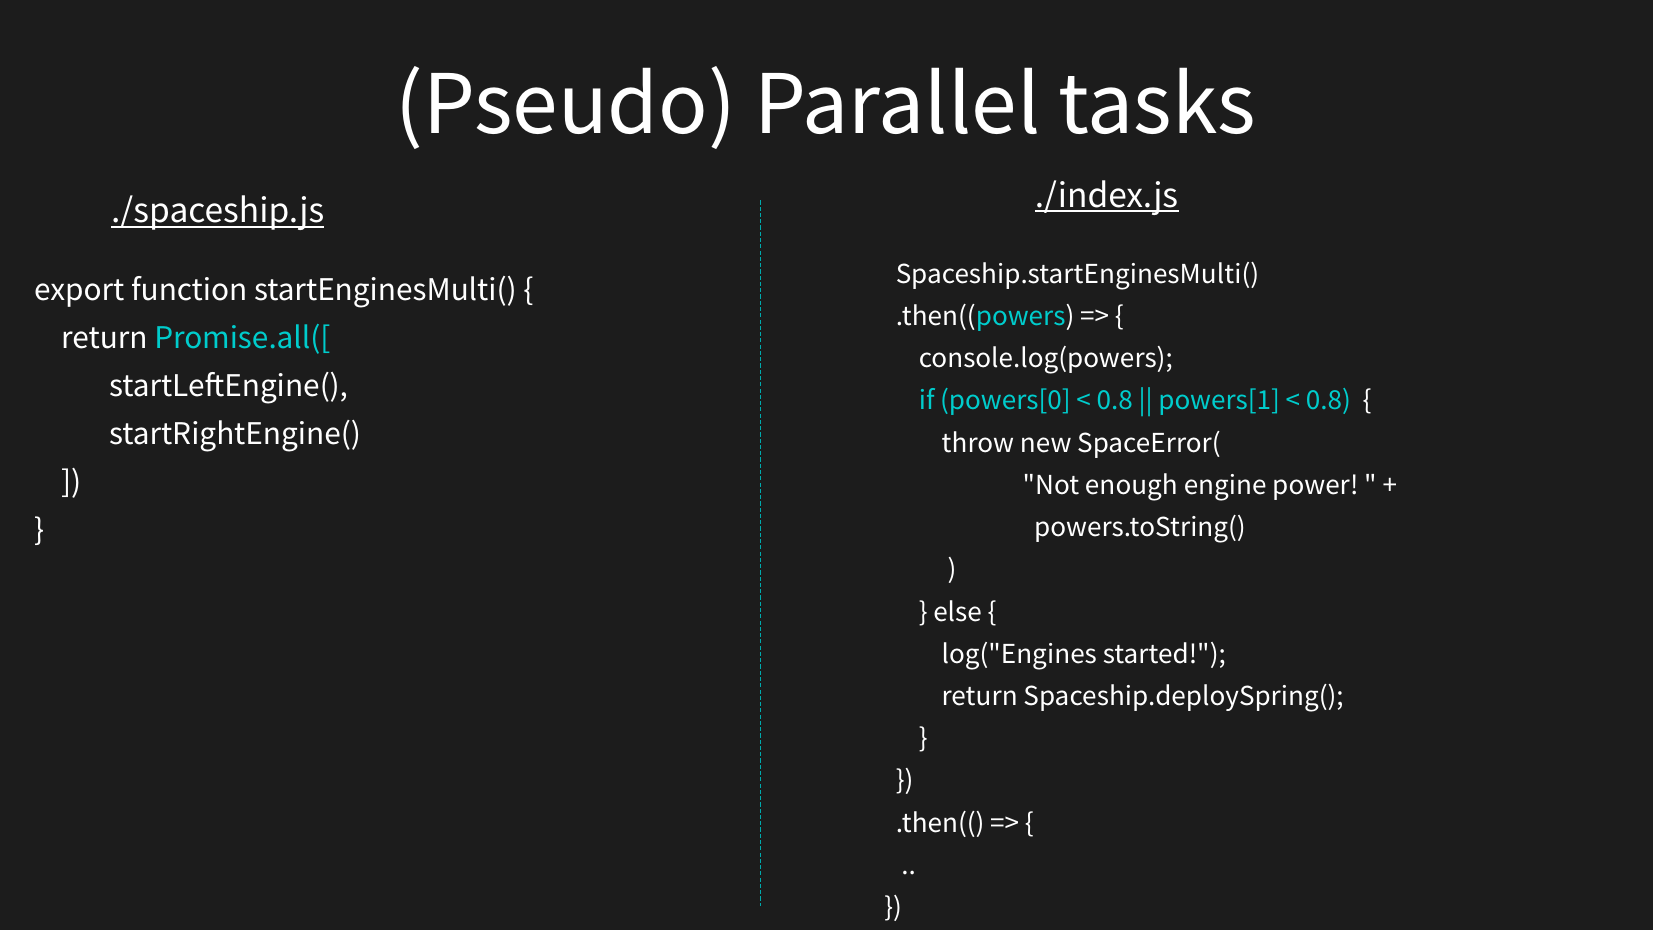

# (Pseudo) Parallel tasks
./index.js
./spaceship.js
 Spaceship.startEnginesMulti()
 .then((powers) => {
 console.log(powers);
 if (powers[0] < 0.8 || powers[1] < 0.8) {
 throw new SpaceError(
		"Not enough engine power! " + 				 powers.toString()
	)
 } else {
 log("Engines started!");
 return Spaceship.deploySpring();
 }
 })
 .then(() => {
 ..
 })
export function startEnginesMulti() {
 return Promise.all([
	startLeftEngine(),
	startRightEngine()
 ])
}